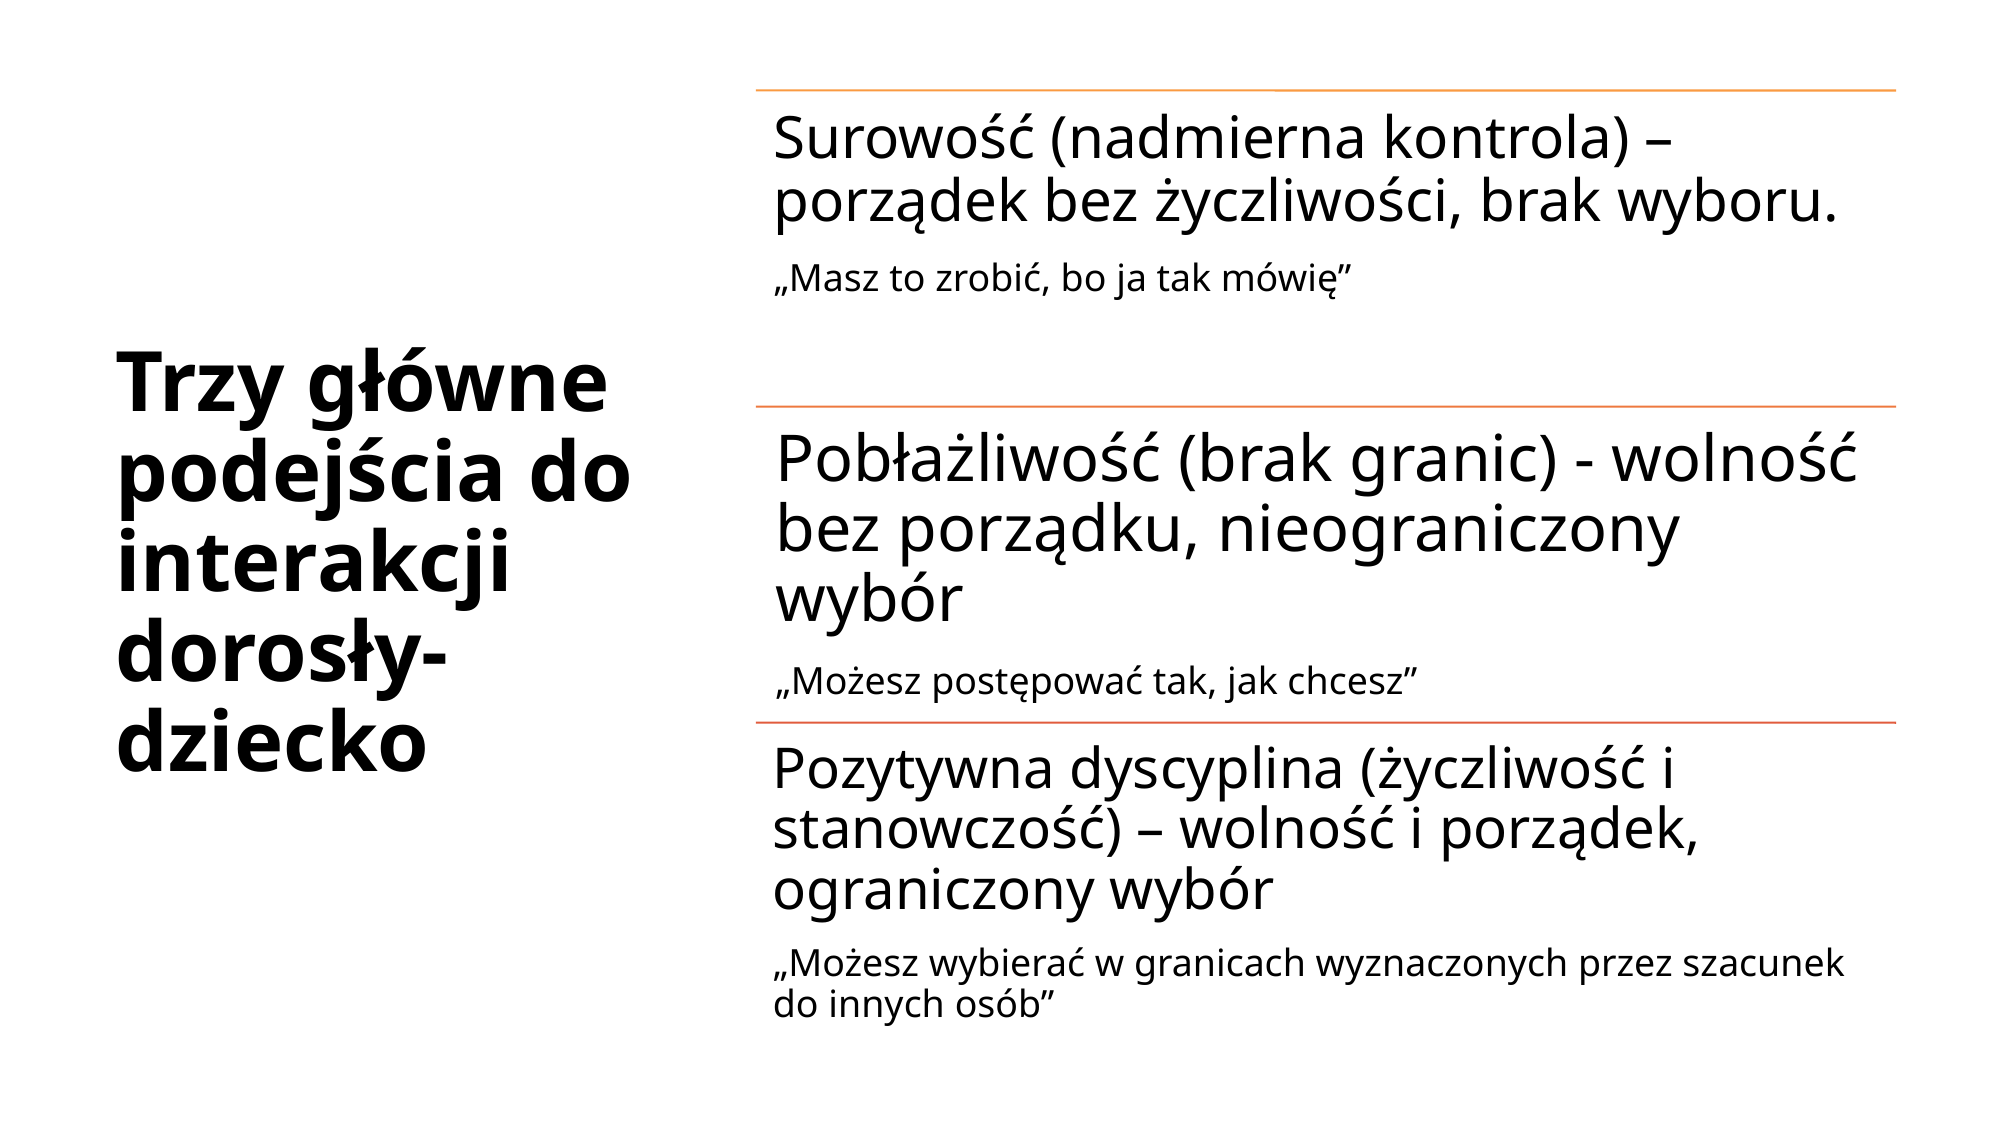

# Trzy główne podejścia do interakcji dorosły-dziecko
Surowość (nadmierna kontrola) – porządek bez życzliwości, brak wyboru.
„Masz to zrobić, bo ja tak mówię”
Pobłażliwość (brak granic) - wolność bez porządku, nieograniczony wybór
„Możesz postępować tak, jak chcesz”
Pozytywna dyscyplina (życzliwość i stanowczość) – wolność i porządek, ograniczony wybór
„Możesz wybierać w granicach wyznaczonych przez szacunek do innych osób”